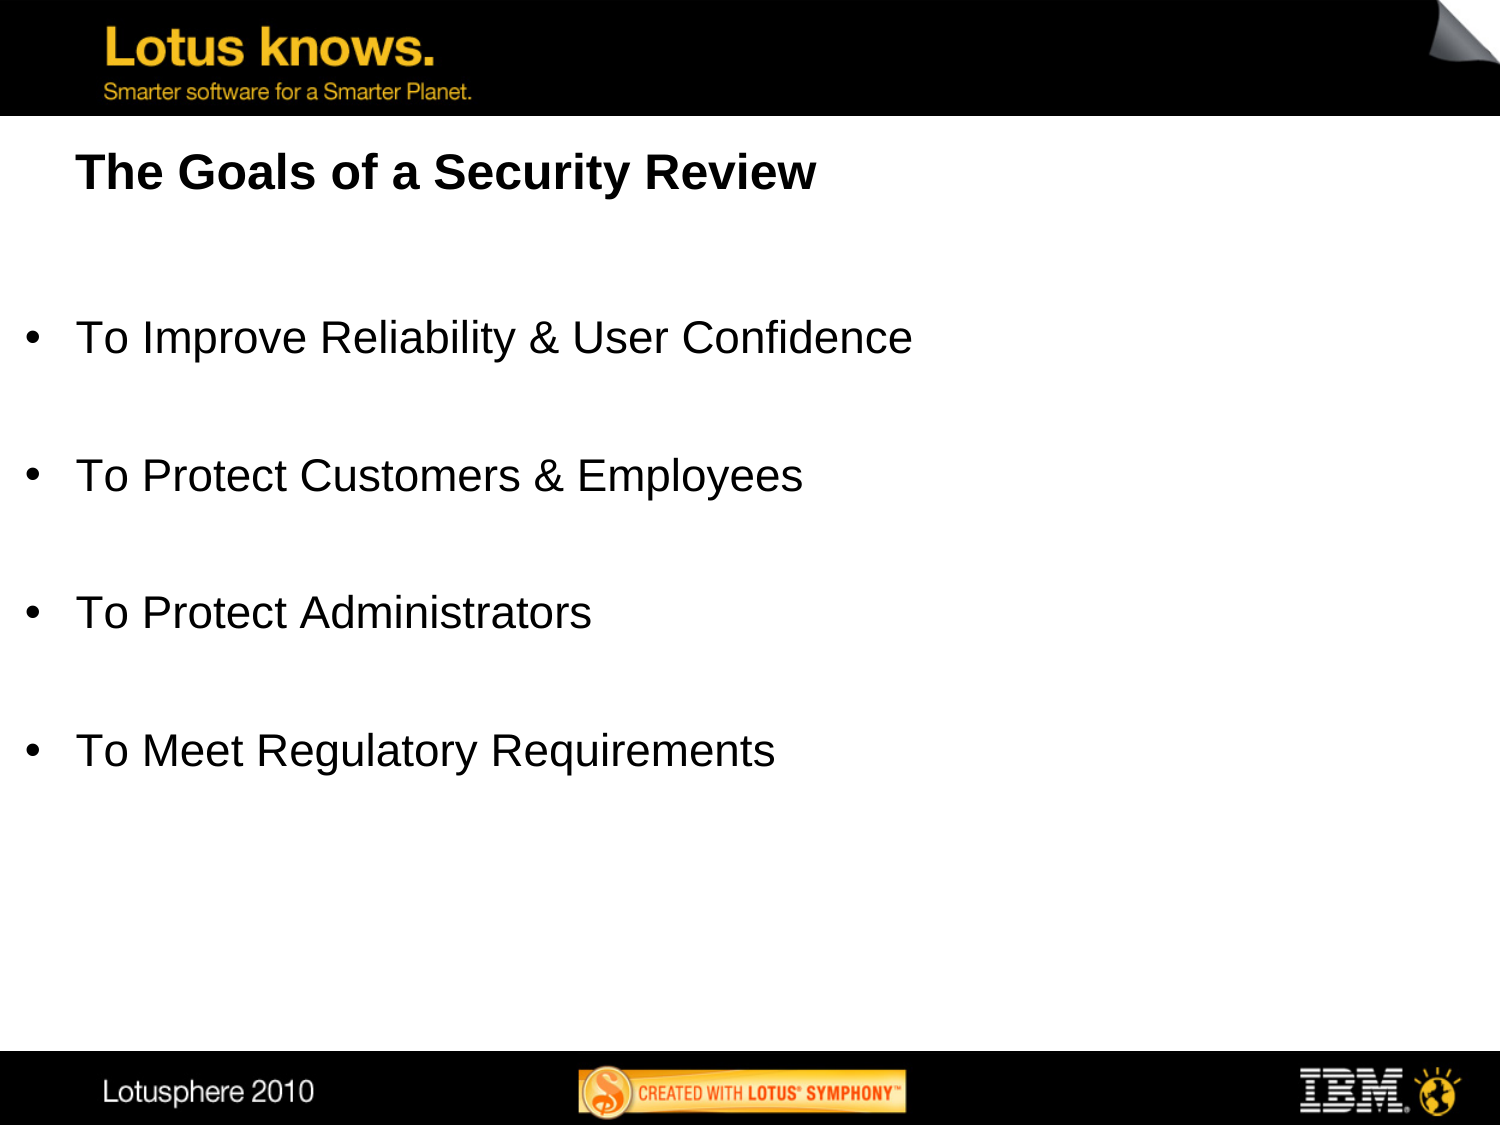

# The Goals of a Security Review
To Improve Reliability & User Confidence
To Protect Customers & Employees
To Protect Administrators
To Meet Regulatory Requirements